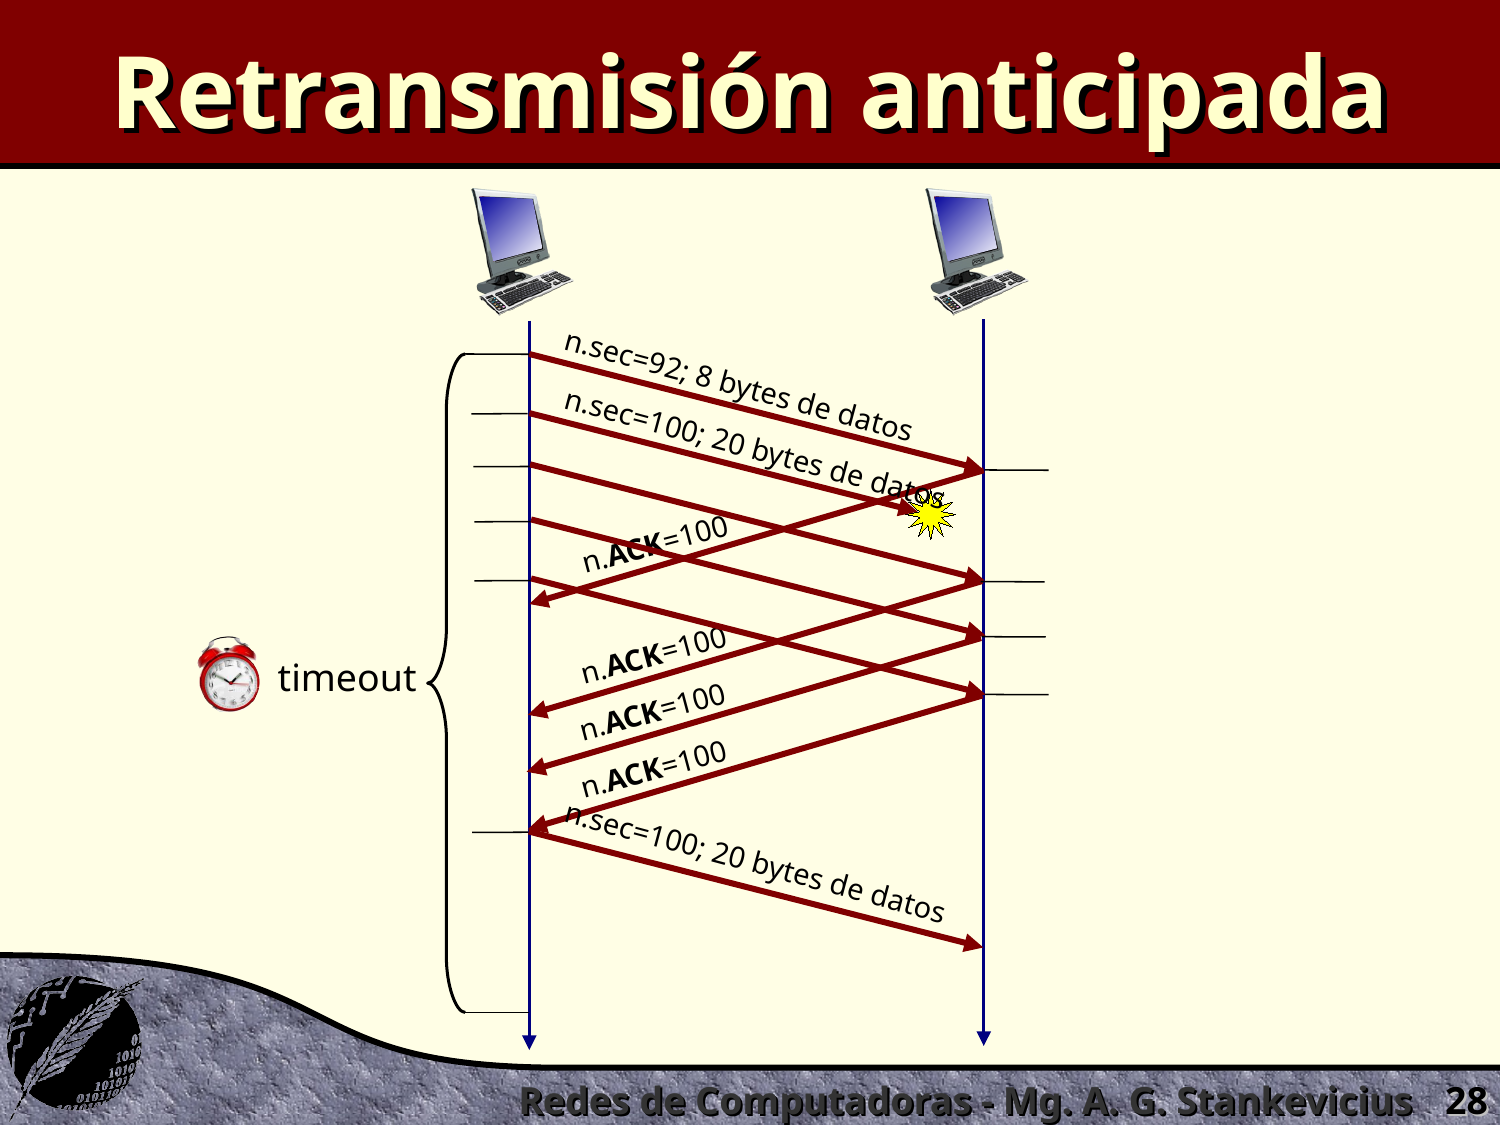

# Retransmisión anticipada
n.sec=92; 8 bytes de datos
timeout
n.sec=100; 20 bytes de datos
n.ACK=100
n.ACK=100
n.ACK=100
n.ACK=100
n.sec=100; 20 bytes de datos
28